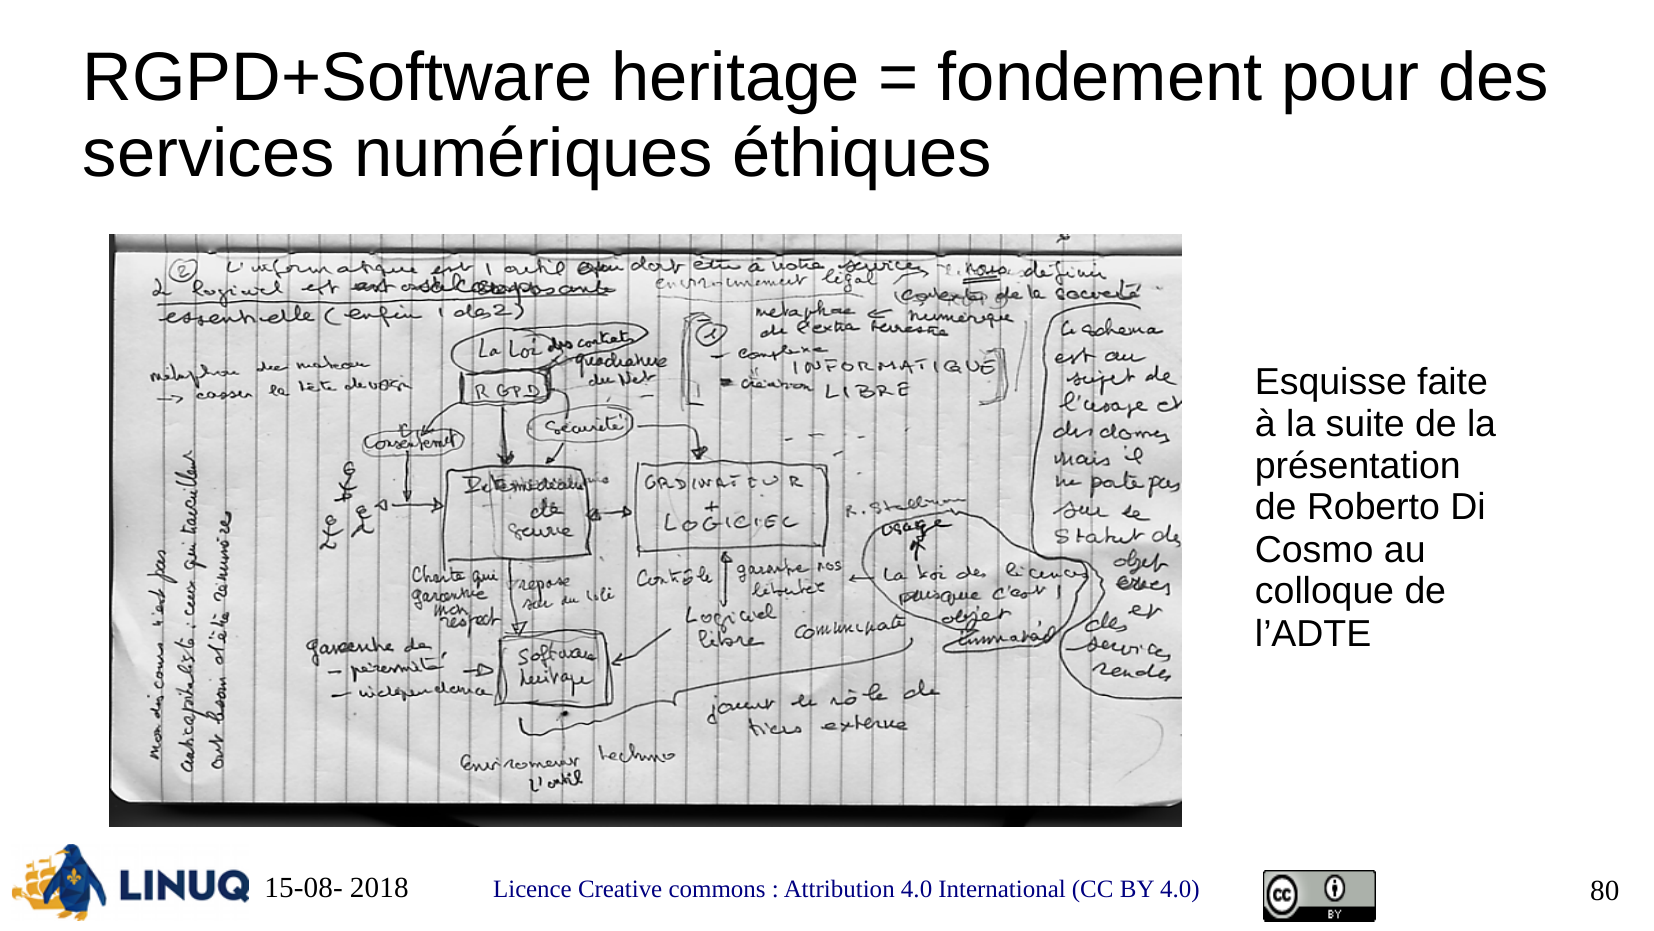

# RGPD+Software heritage = fondement pour des services numériques éthiques
Esquisse faite à la suite de la présentation de Roberto Di Cosmo au colloque de l’ADTE
15-08- 2018
80